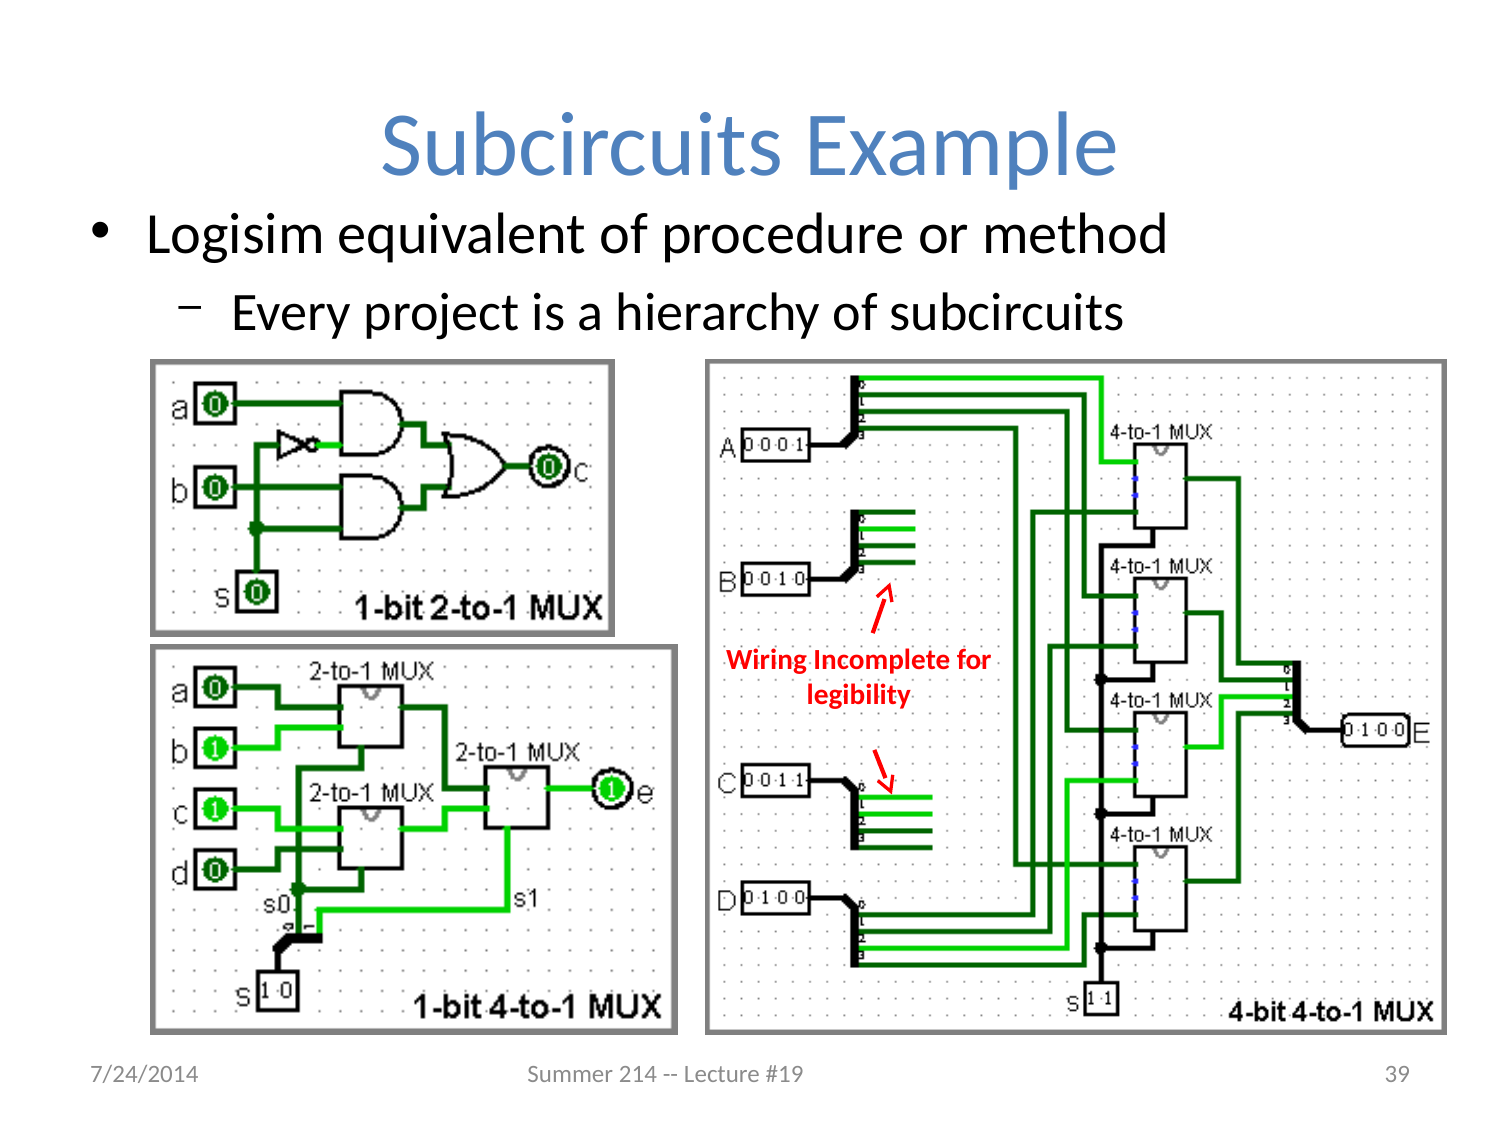

# Subcircuits Example
Logisim equivalent of procedure or method
Every project is a hierarchy of subcircuits
Wiring Incomplete for legibility
7/24/2014
Summer 214 -- Lecture #19